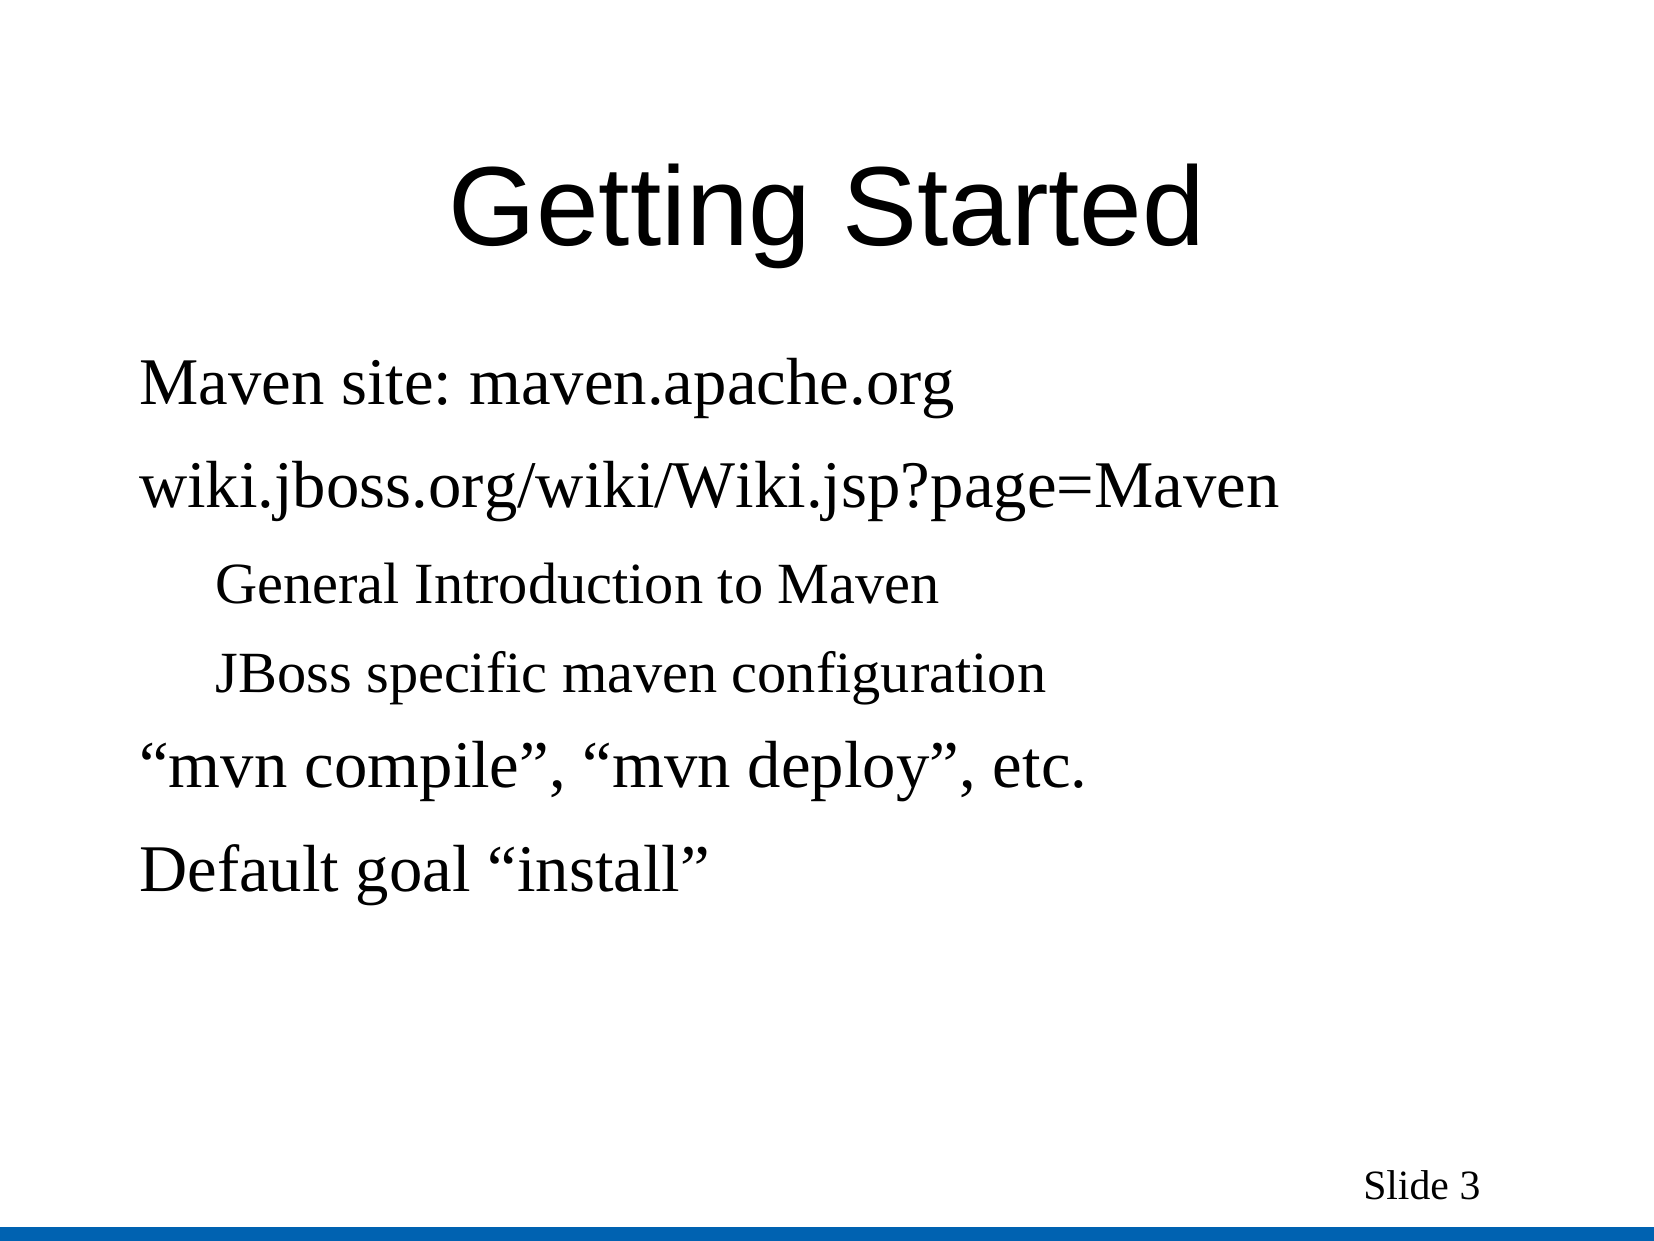

# Getting Started
Maven site: maven.apache.org
wiki.jboss.org/wiki/Wiki.jsp?page=Maven
General Introduction to Maven
JBoss specific maven configuration
“mvn compile”, “mvn deploy”, etc.
Default goal “install”